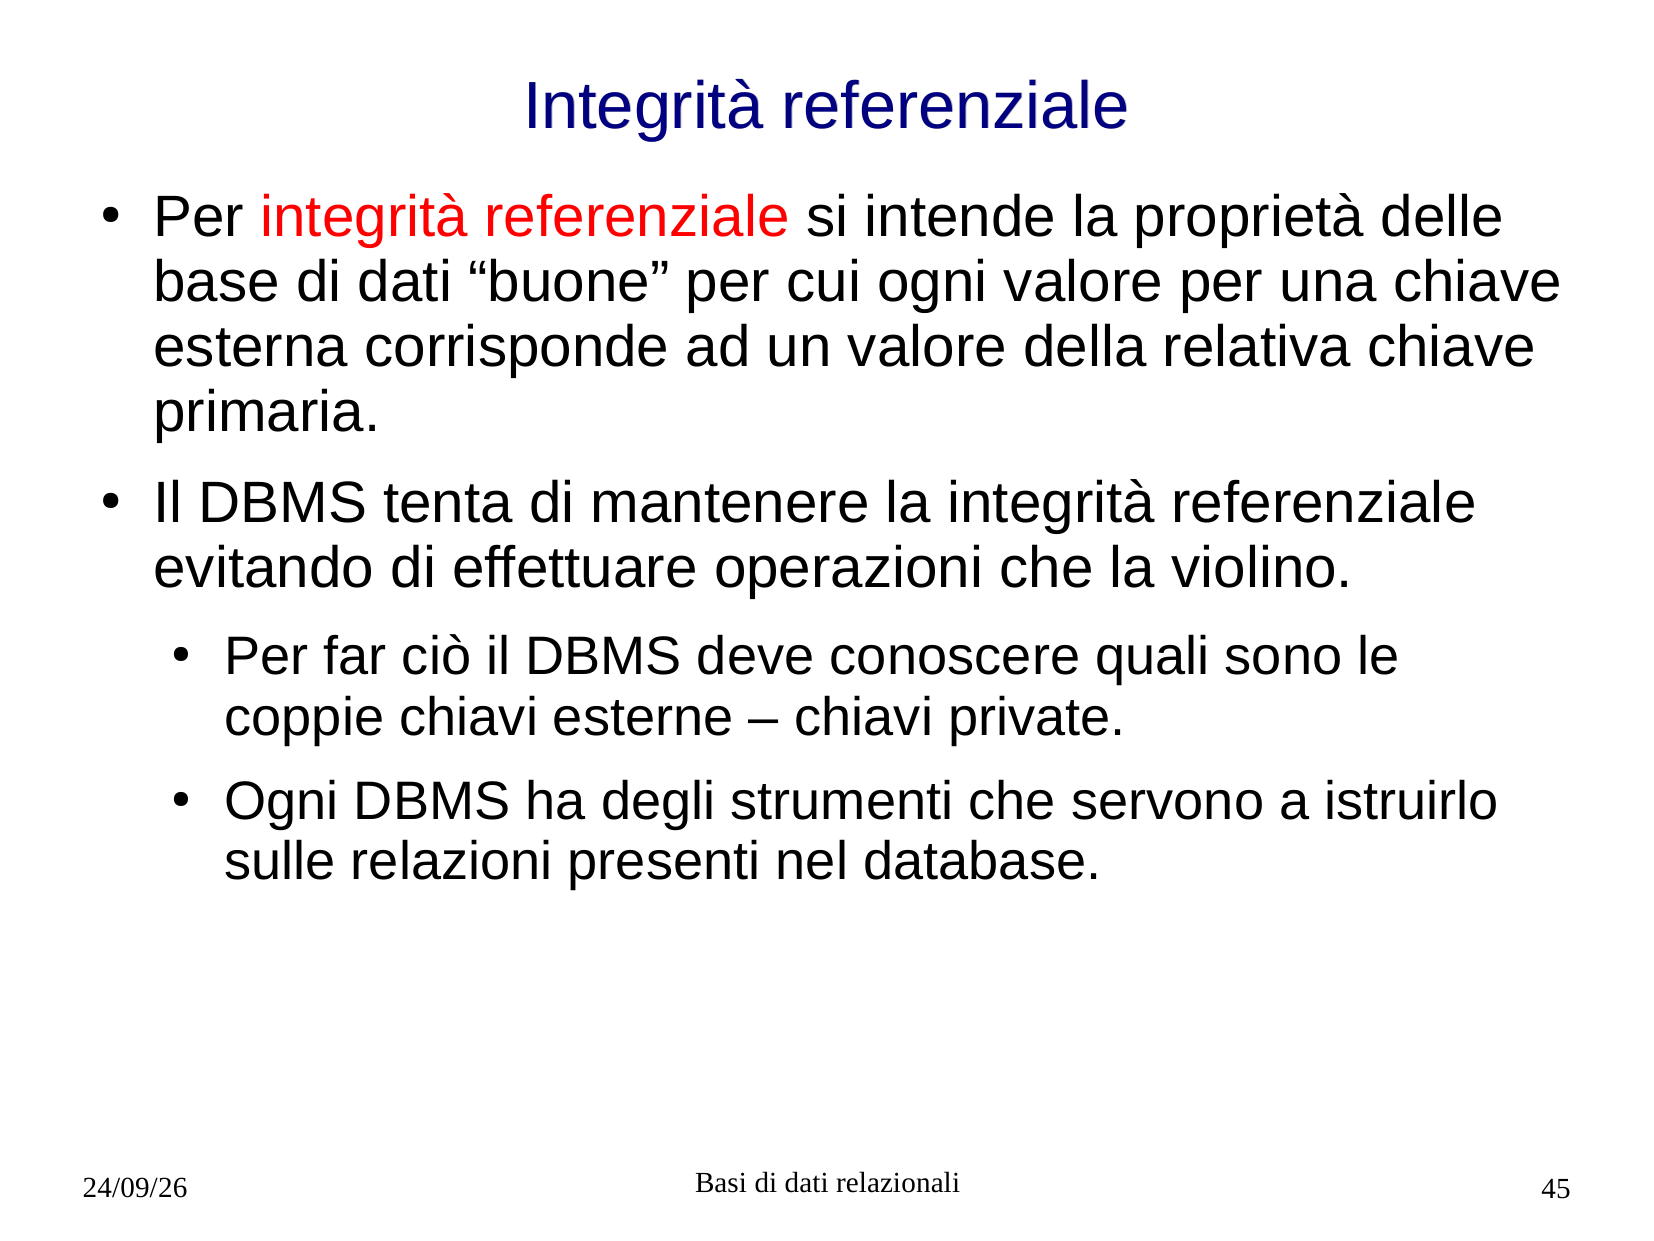

# Integrità referenziale
Per integrità referenziale si intende la proprietà delle base di dati “buone” per cui ogni valore per una chiave esterna corrisponde ad un valore della relativa chiave primaria.
Il DBMS tenta di mantenere la integrità referenziale 	evitando di effettuare operazioni che la violino.
Per far ciò il DBMS deve conoscere quali sono le coppie chiavi esterne – chiavi private.
Ogni DBMS ha degli strumenti che servono a istruirlo sulle relazioni presenti nel database.